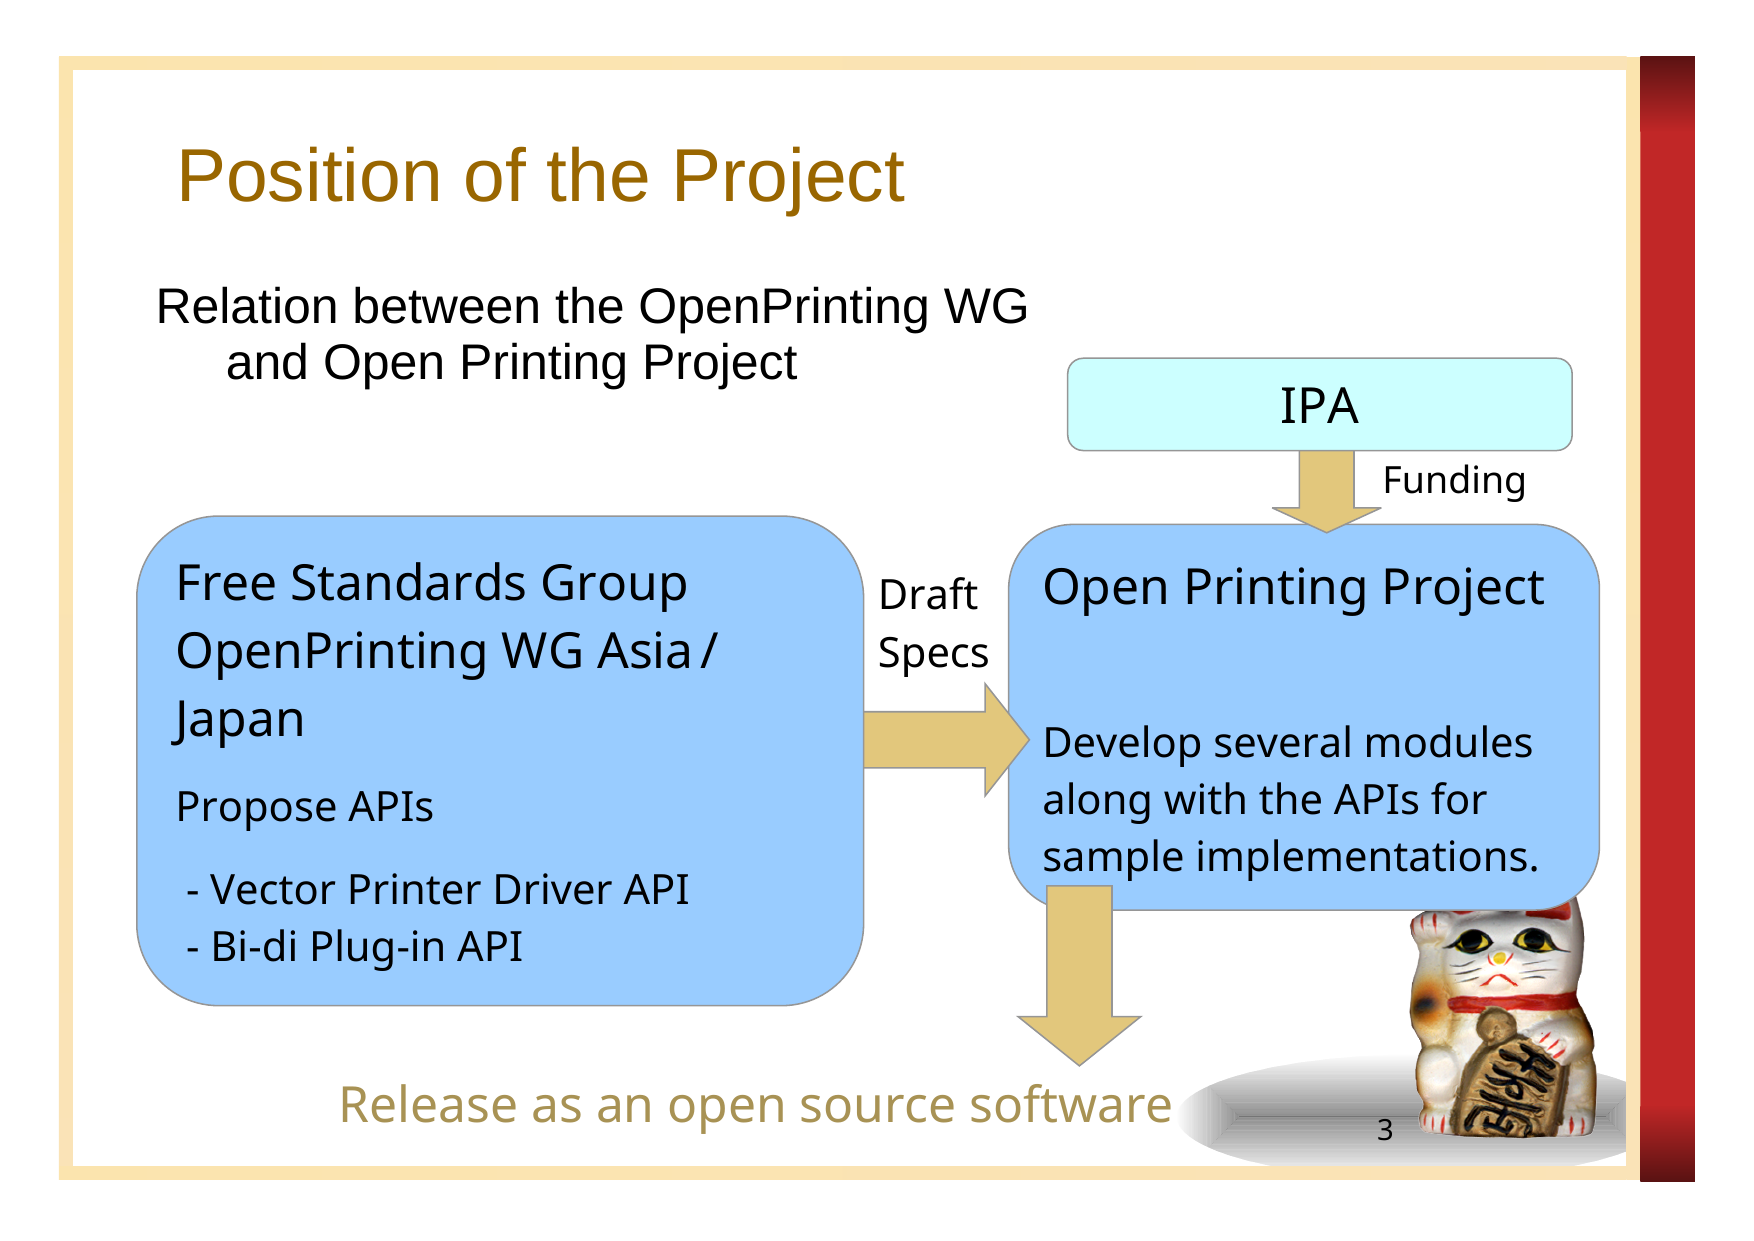

# Position of the Project
Relation between the OpenPrinting WG
 and Open Printing Project
IPA
Funding
Free Standards Group
OpenPrinting WG Asia / Japan
Propose APIs
 - Vector Printer Driver API
 - Bi-di Plug-in API
Open Printing Project
Develop several modules along with the APIs for sample implementations.
Draft
Specs
Release as an open source software
3